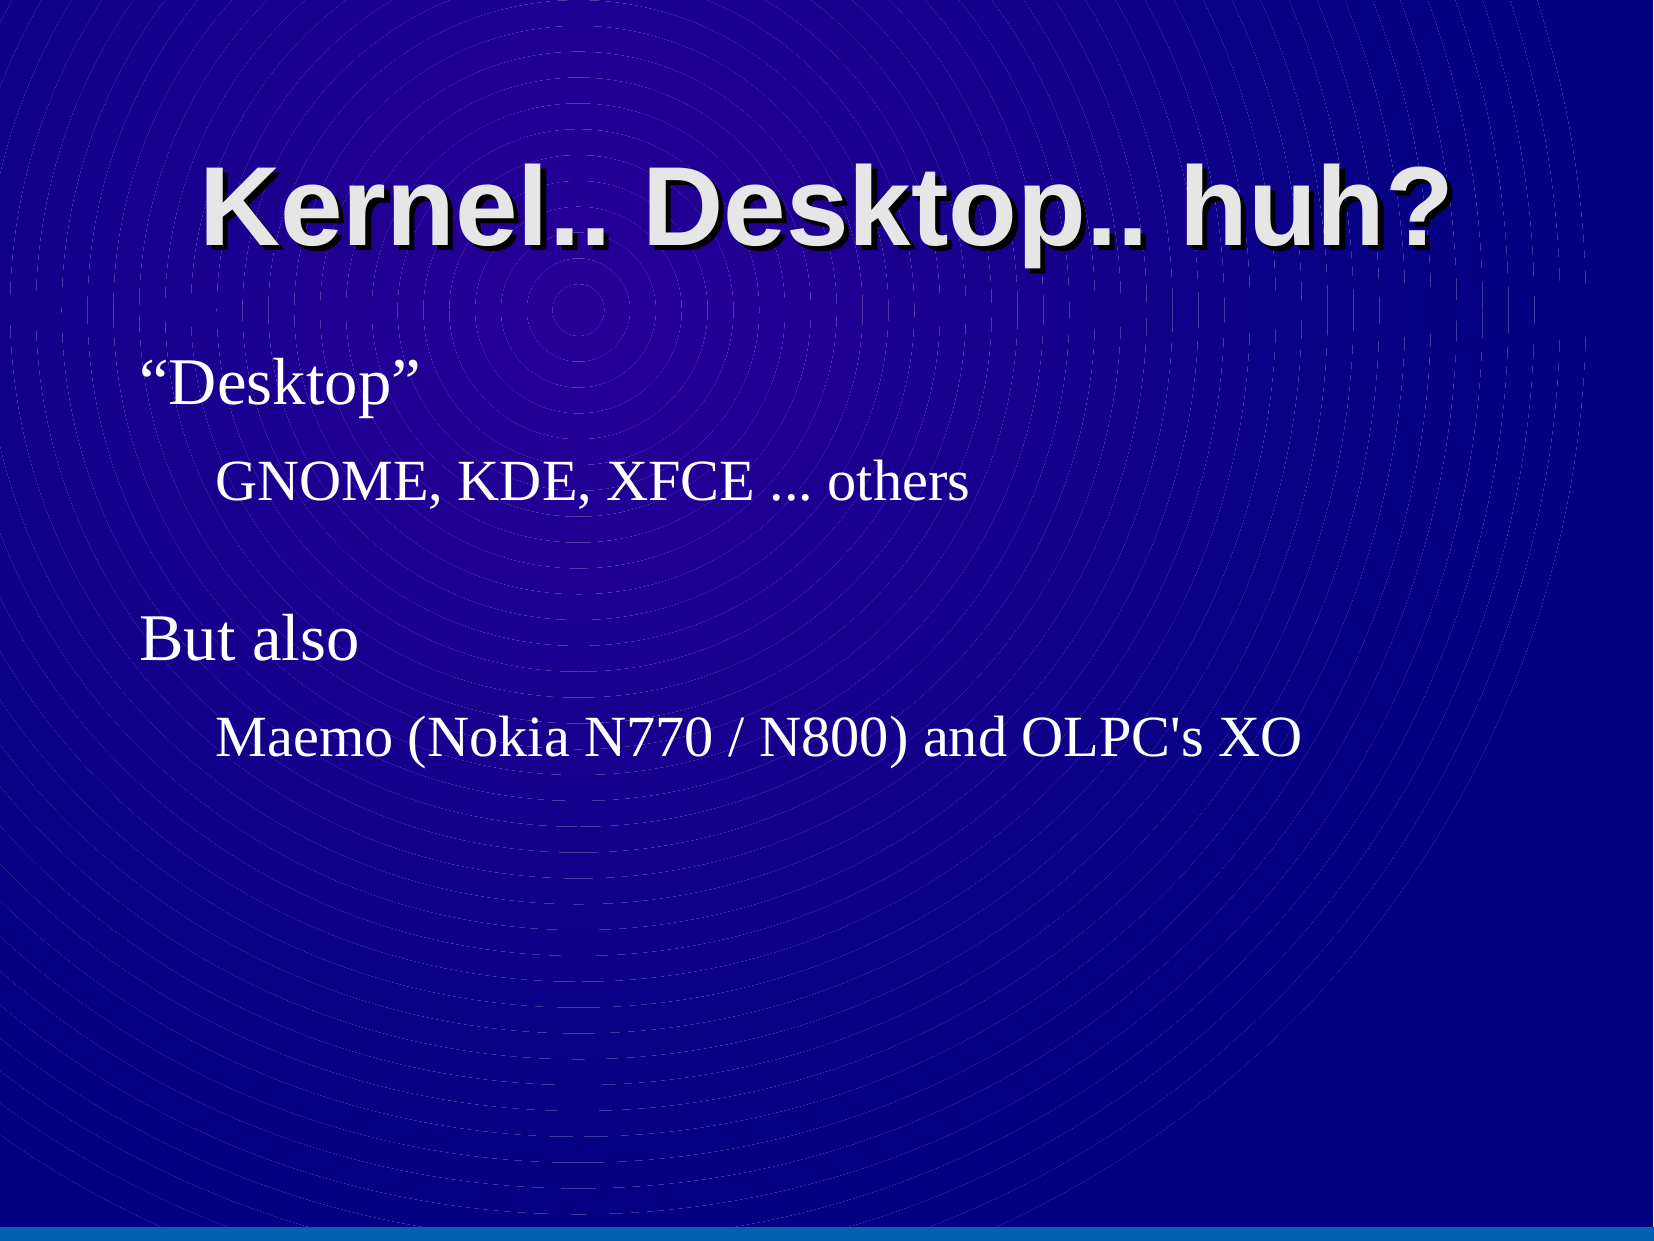

# Kernel.. Desktop.. huh?
“Desktop”
GNOME, KDE, XFCE ... others
But also
Maemo (Nokia N770 / N800) and OLPC's XO